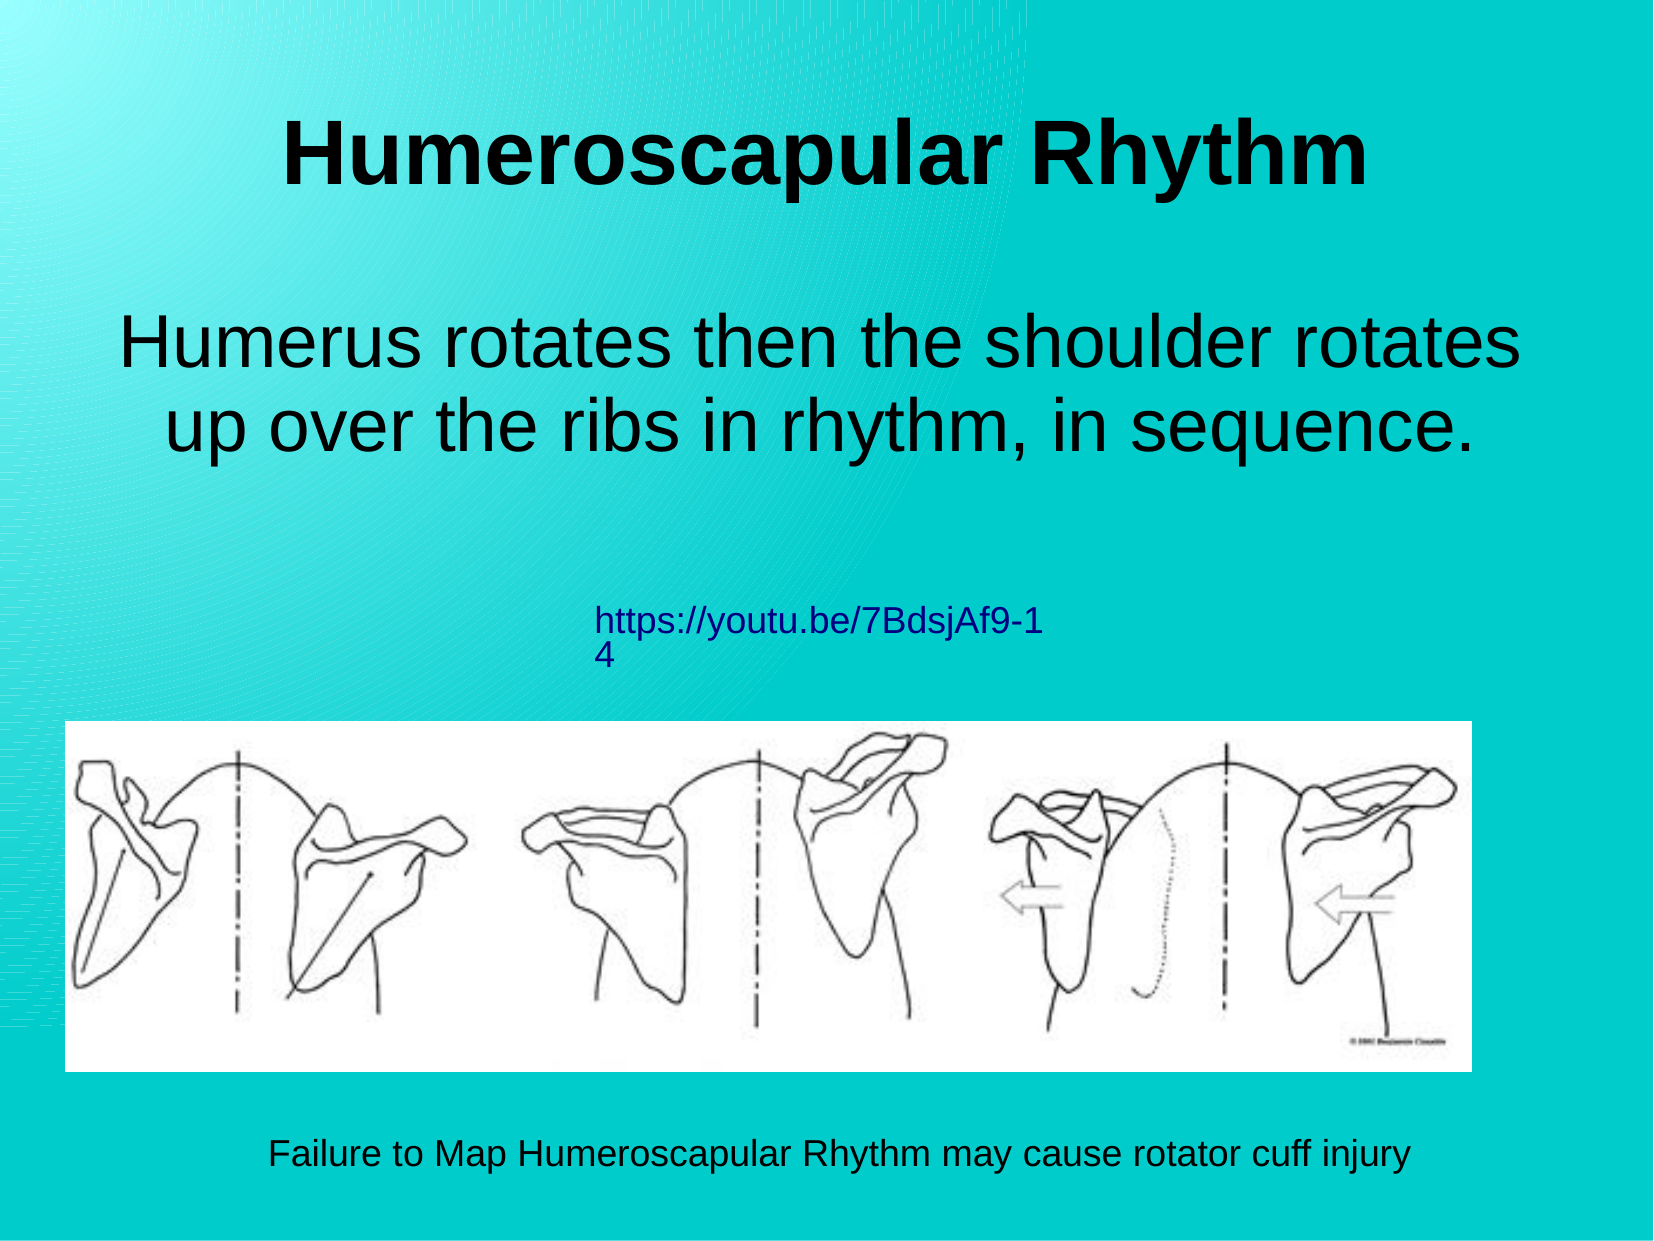

# Humeroscapular Rhythm
Humerus rotates then the shoulder rotates up over the ribs in rhythm, in sequence.
https://youtu.be/7BdsjAf9-14
Failure to Map Humeroscapular Rhythm may cause rotator cuff injury